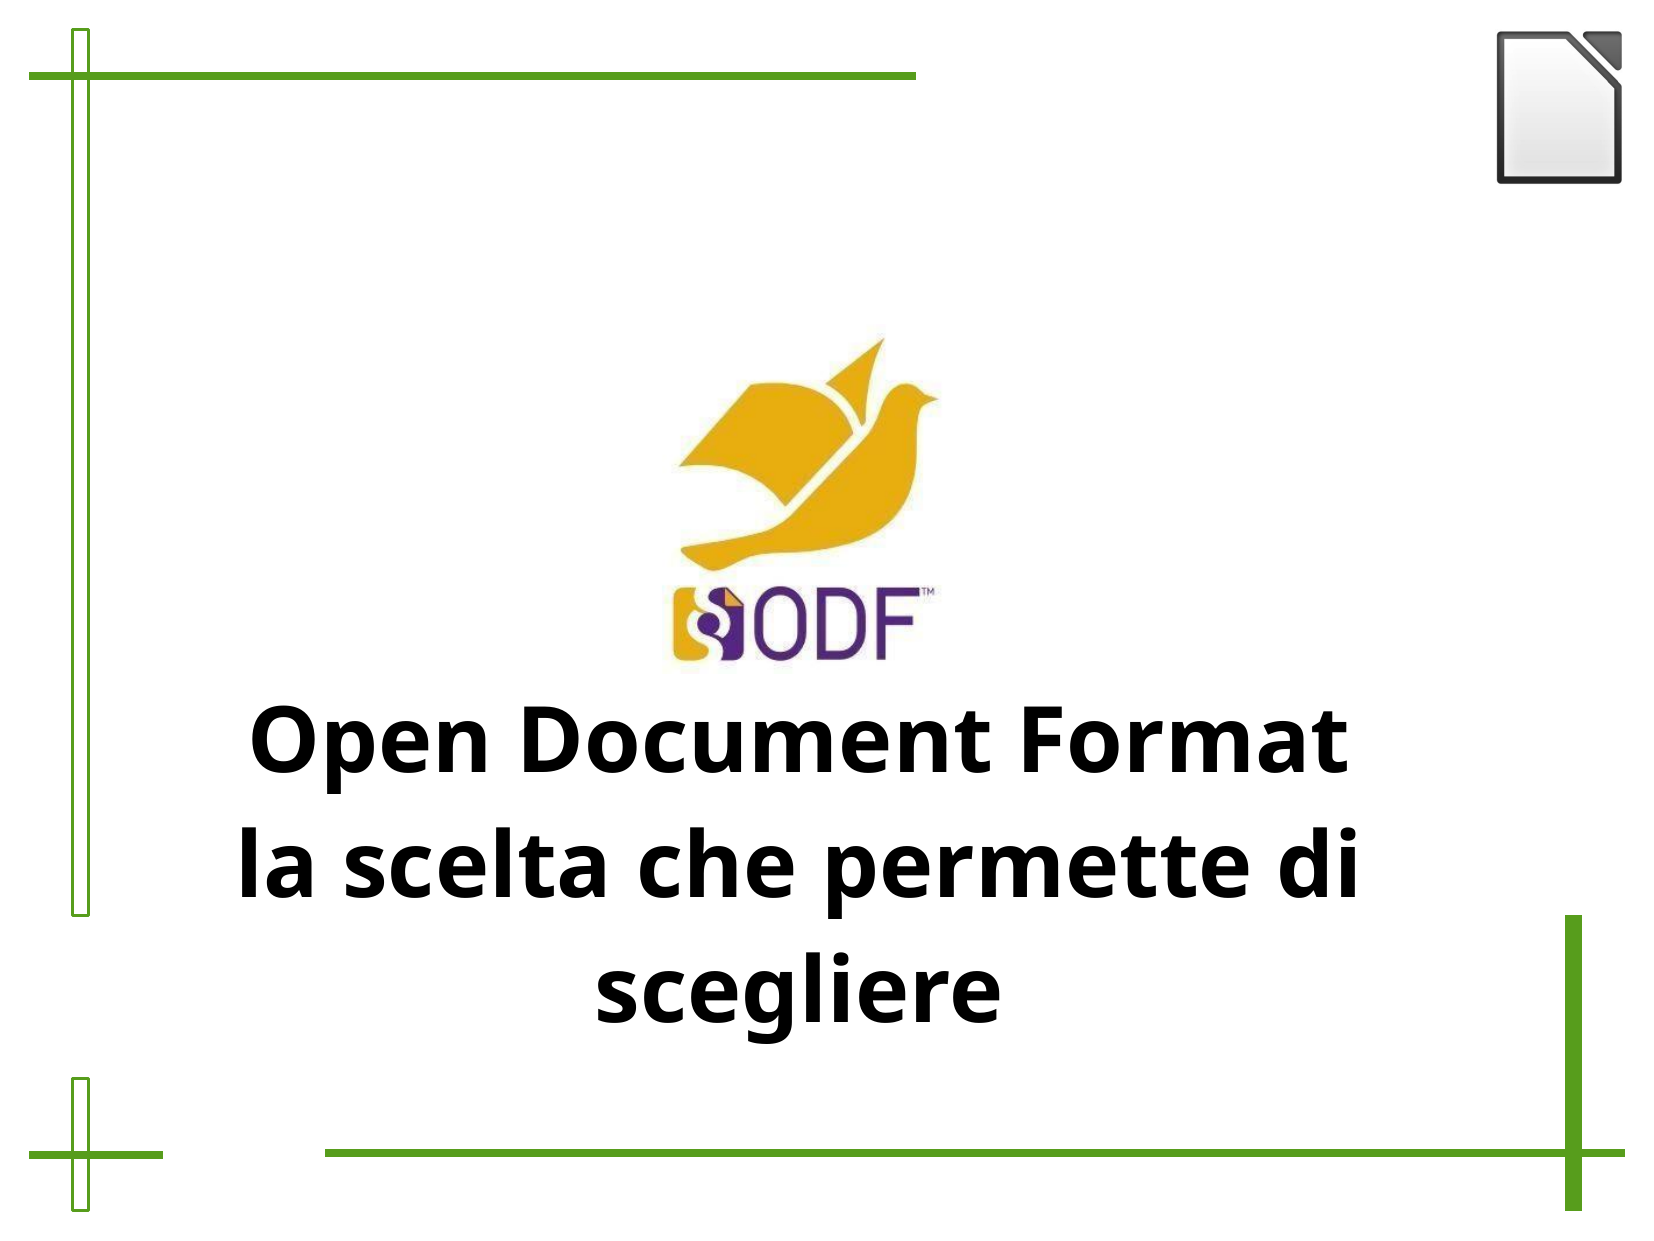

# Open Document Format
la scelta che permette di scegliere